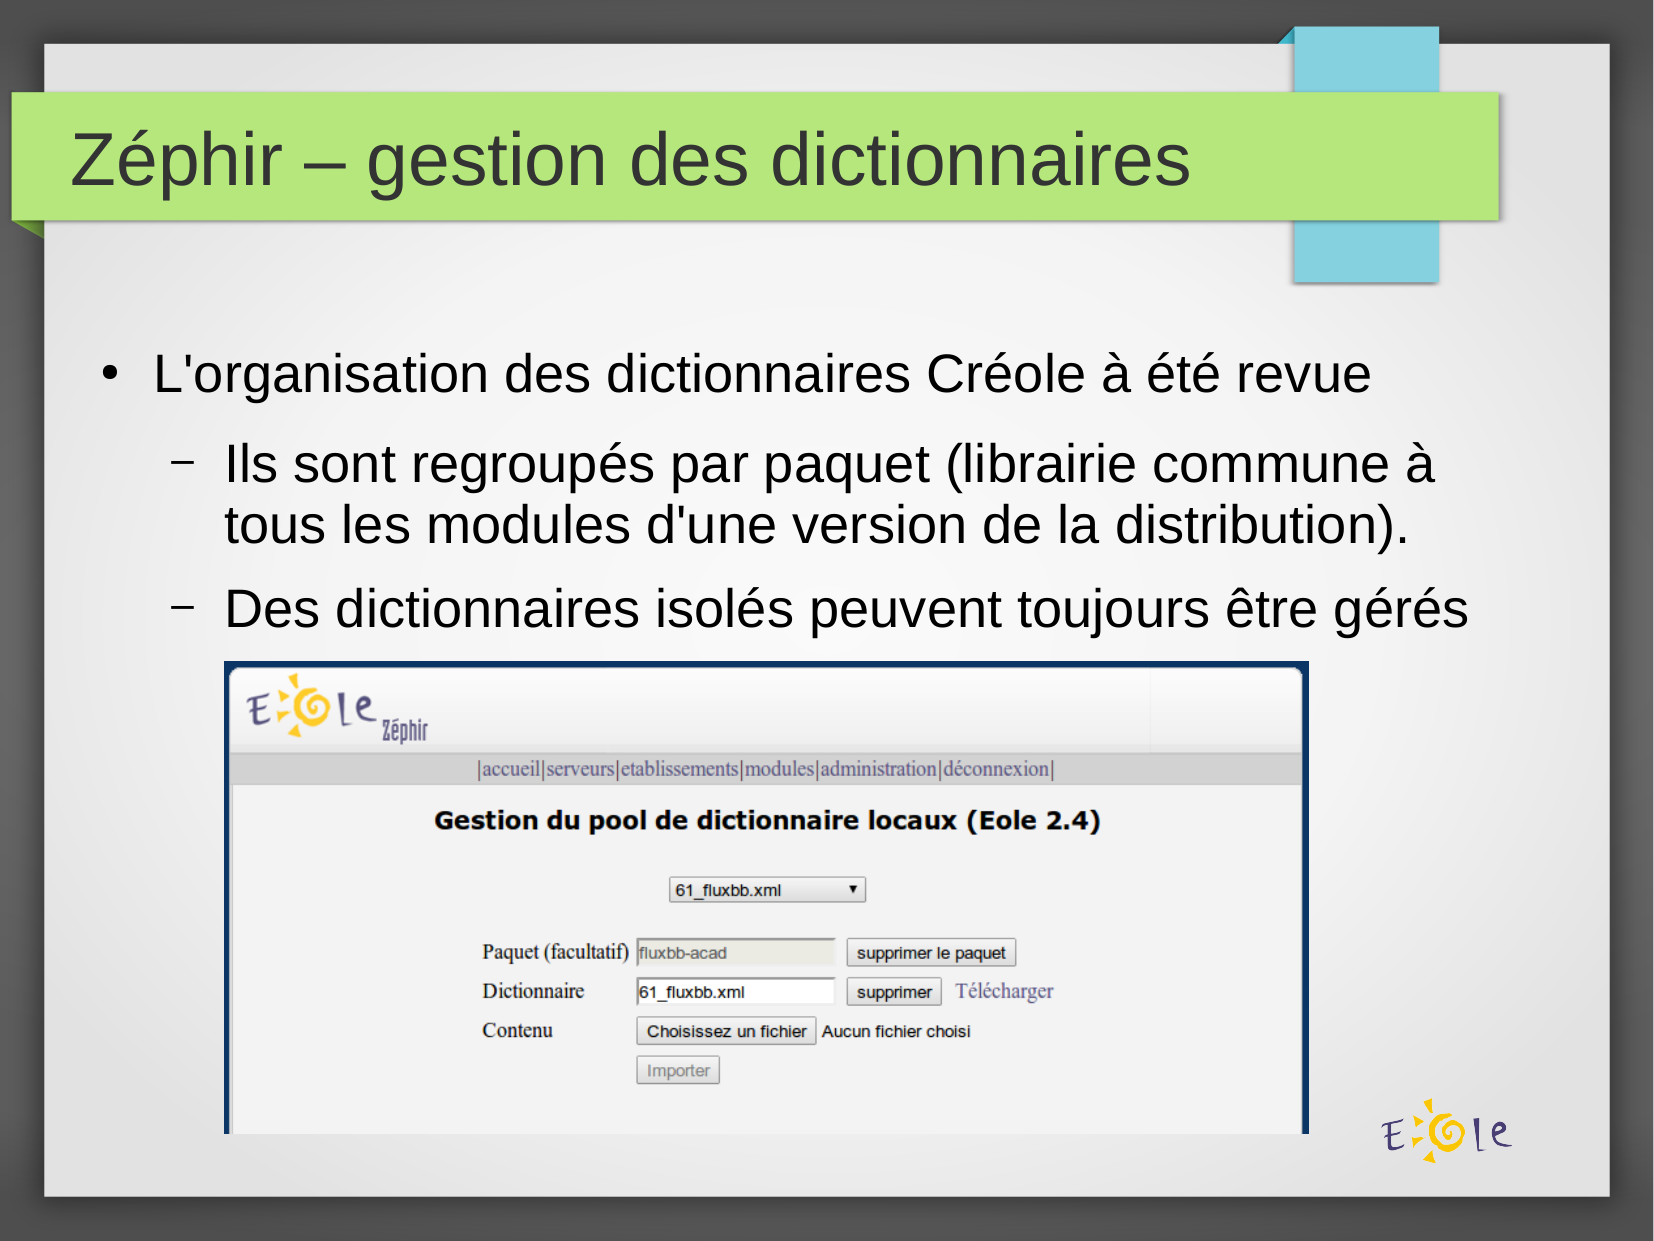

# Zéphir – gestion des dictionnaires
L'organisation des dictionnaires Créole à été revue
Ils sont regroupés par paquet (librairie commune à tous les modules d'une version de la distribution).
Des dictionnaires isolés peuvent toujours être gérés